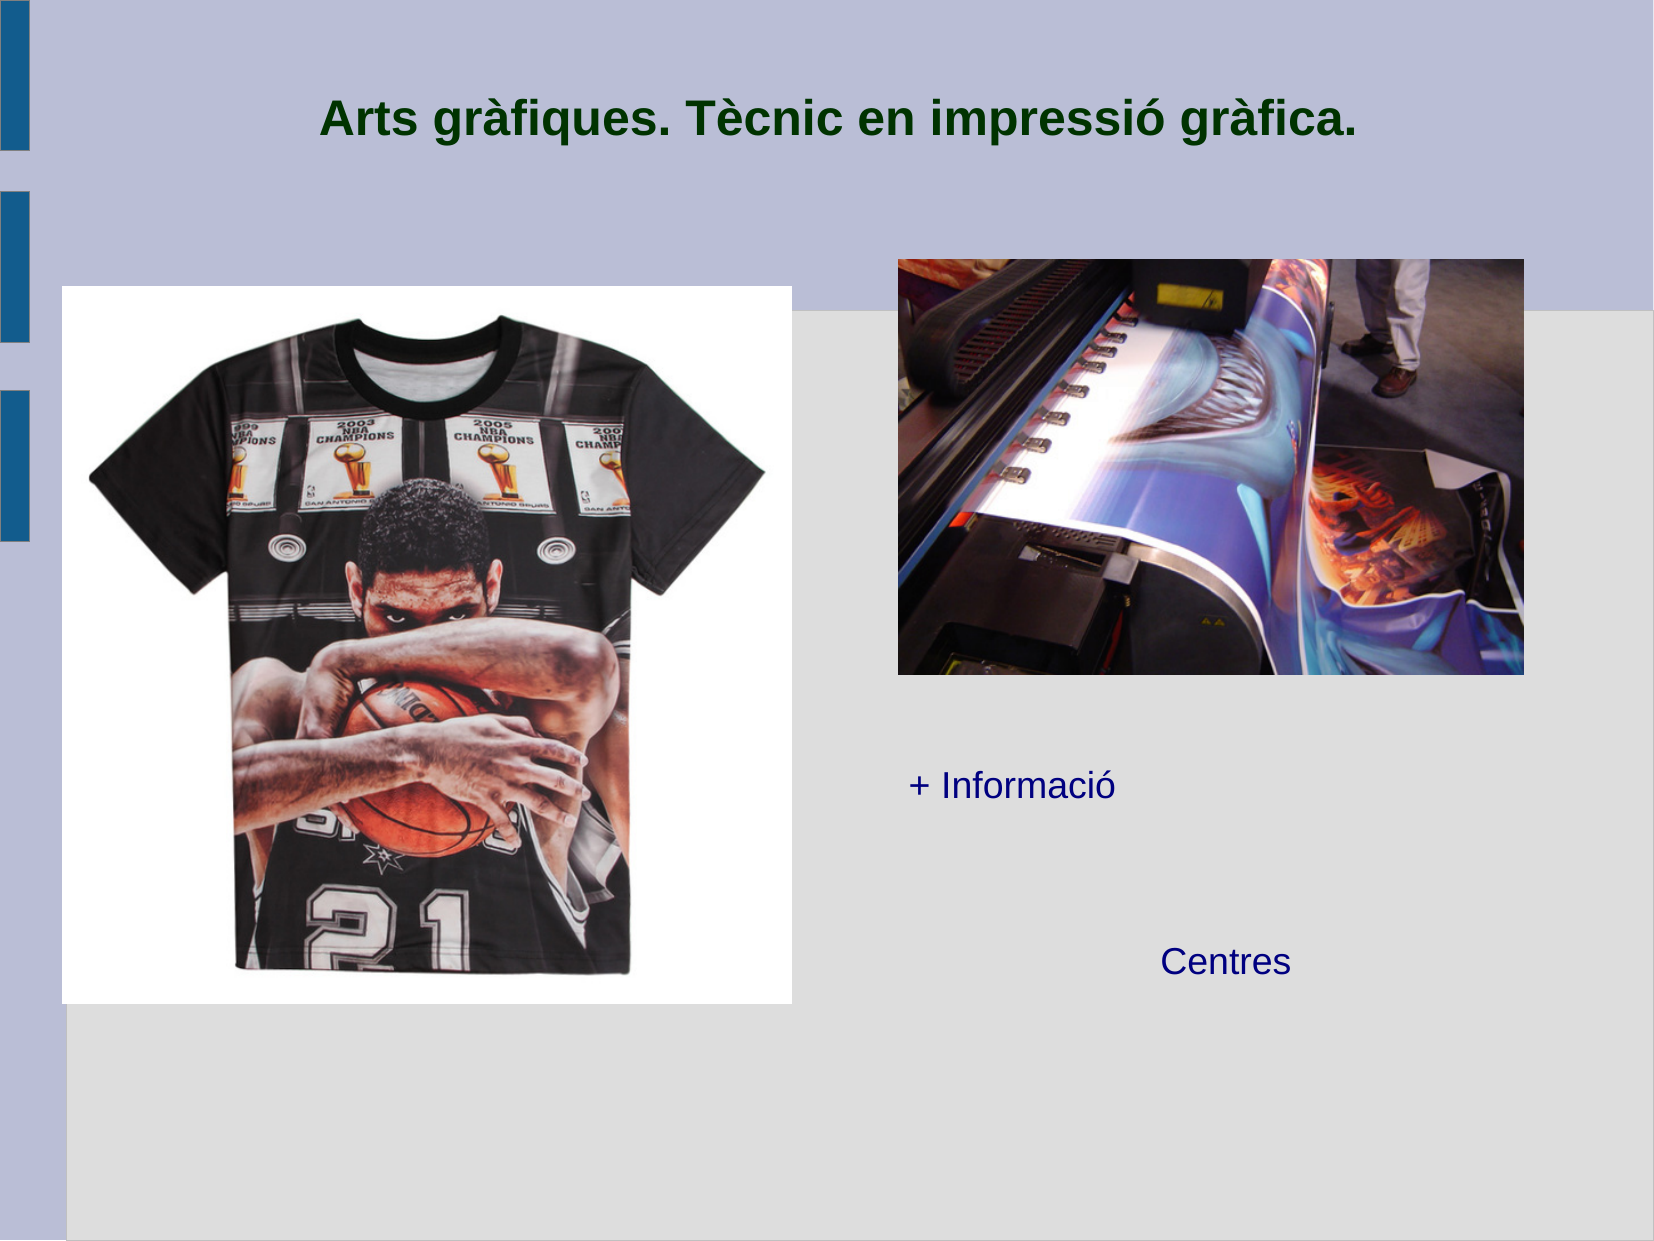

# Arts gràfiques. Tècnic en impressió gràfica.
+ Informació
Centres